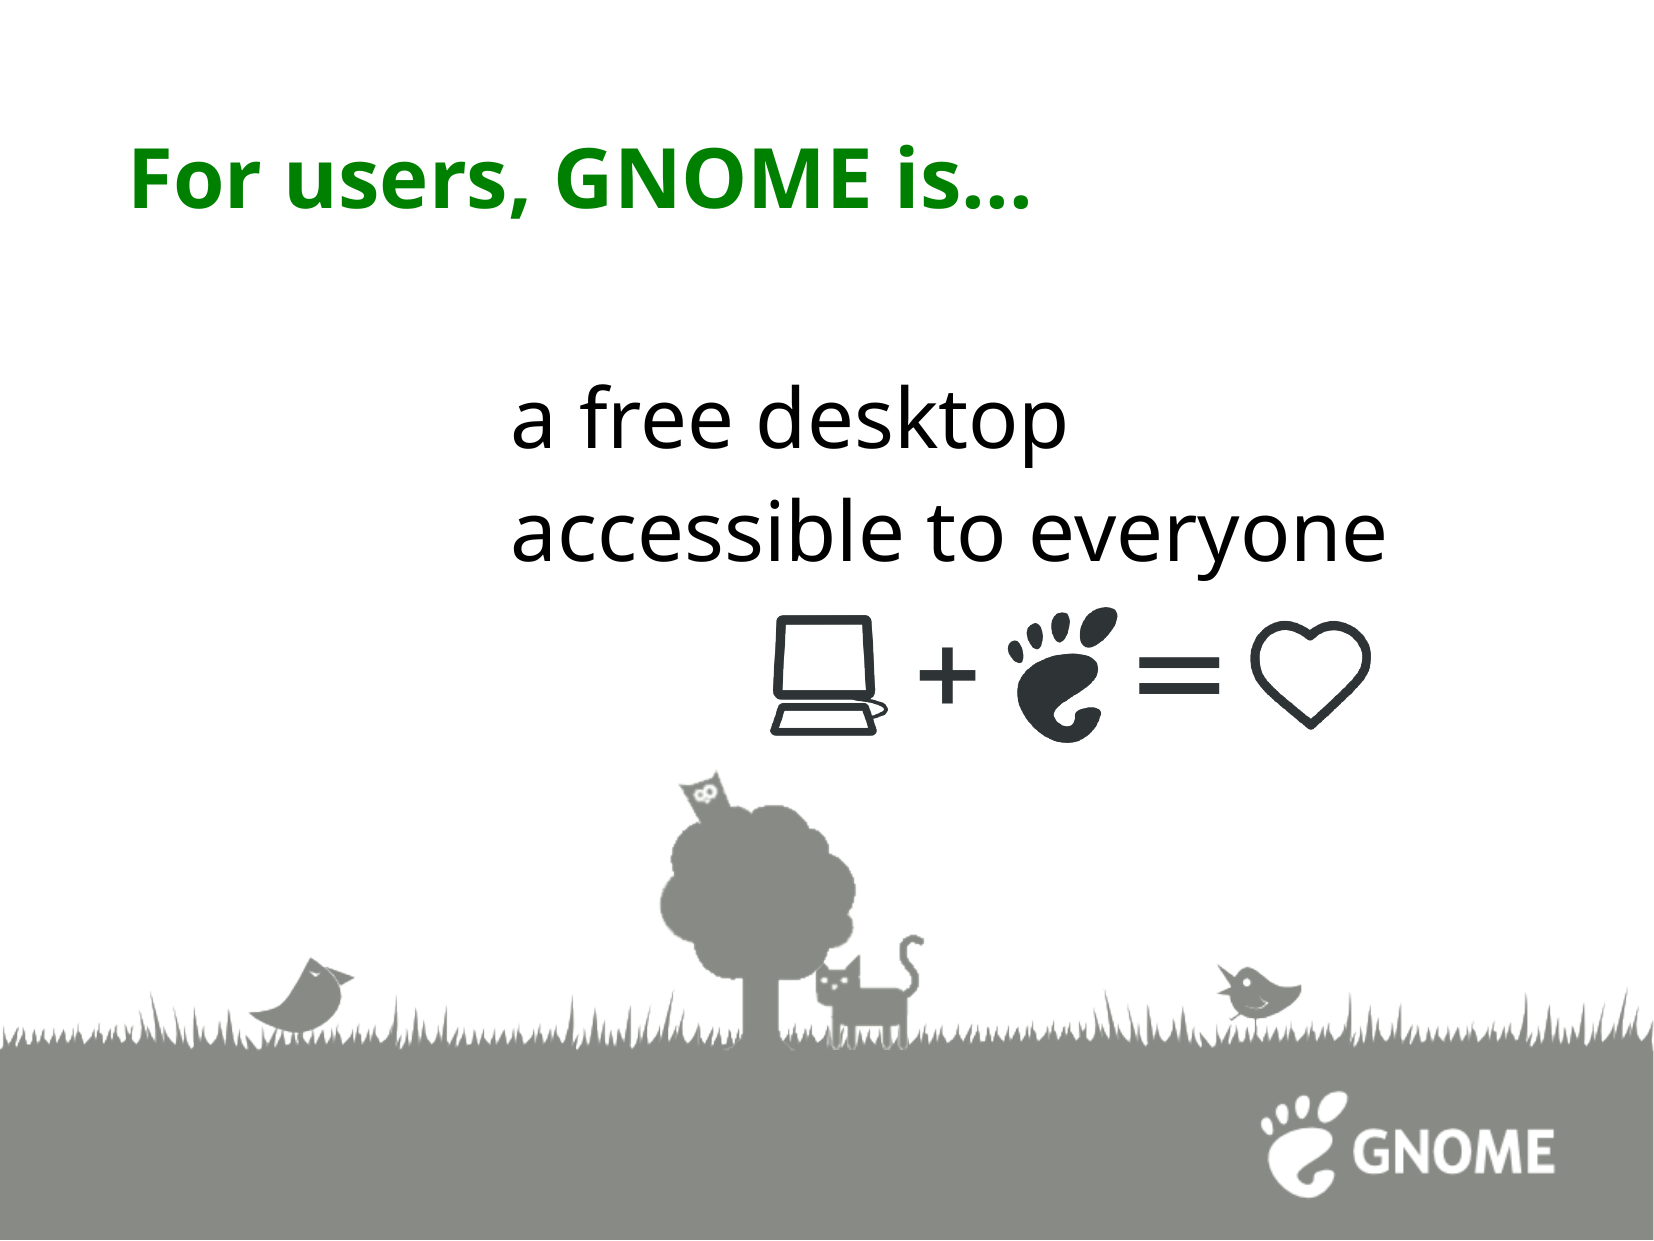

For users, GNOME is...
a free desktop
accessible to everyone